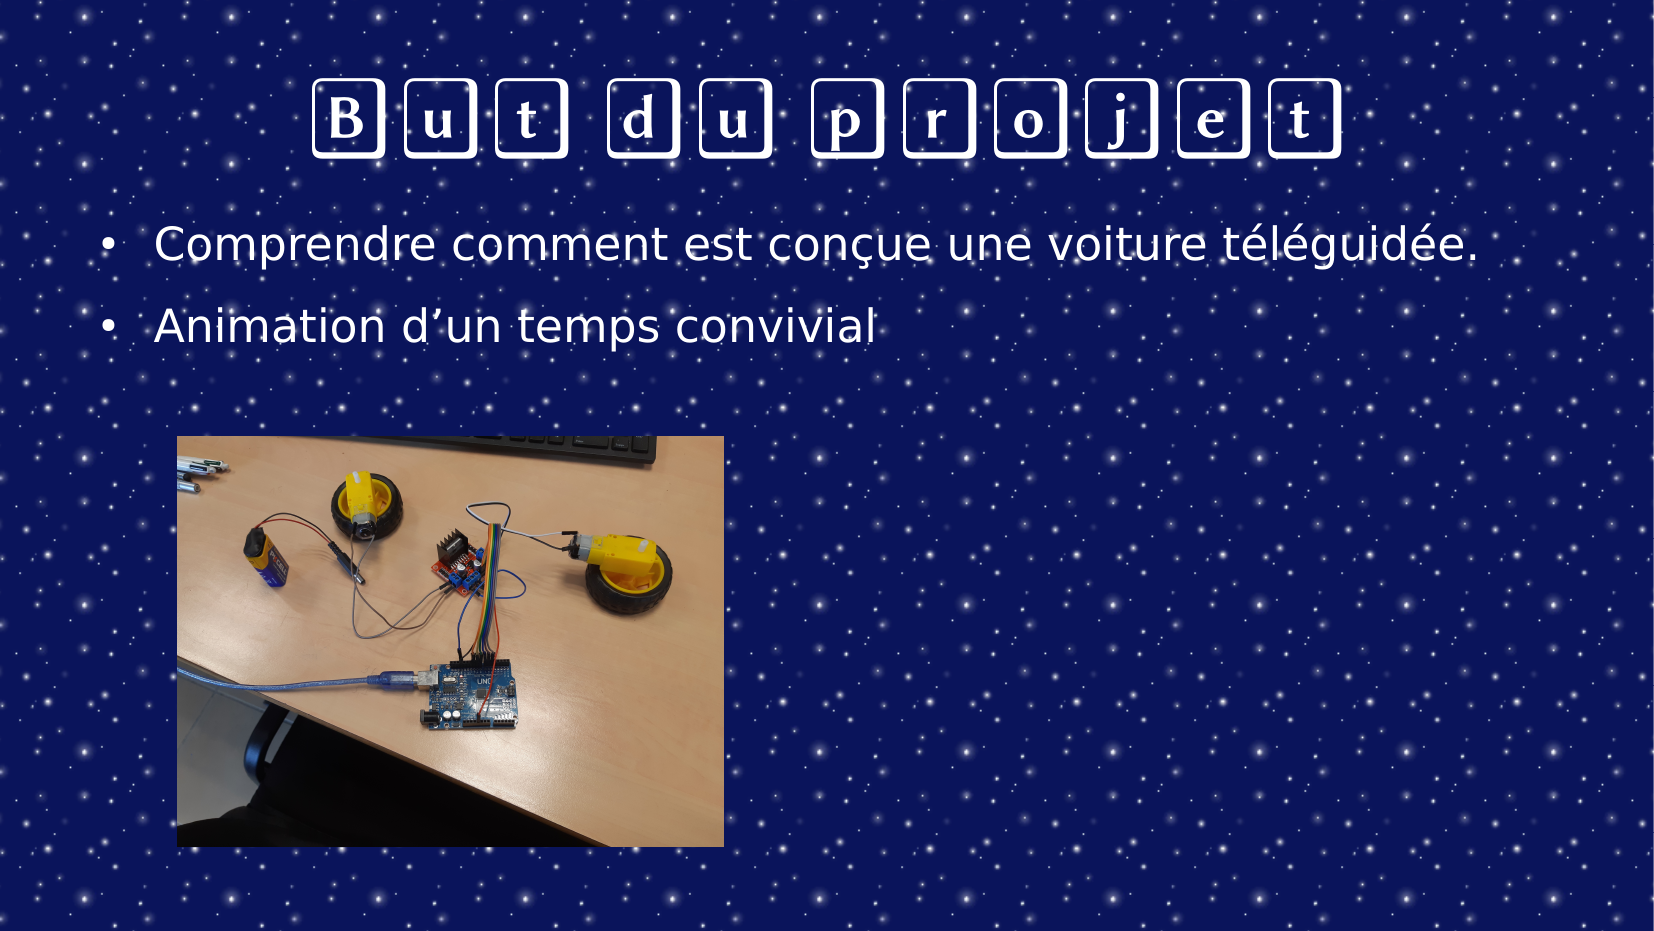

# But du projet
Comprendre comment est conçue une voiture téléguidée.
Animation d’un temps convivial